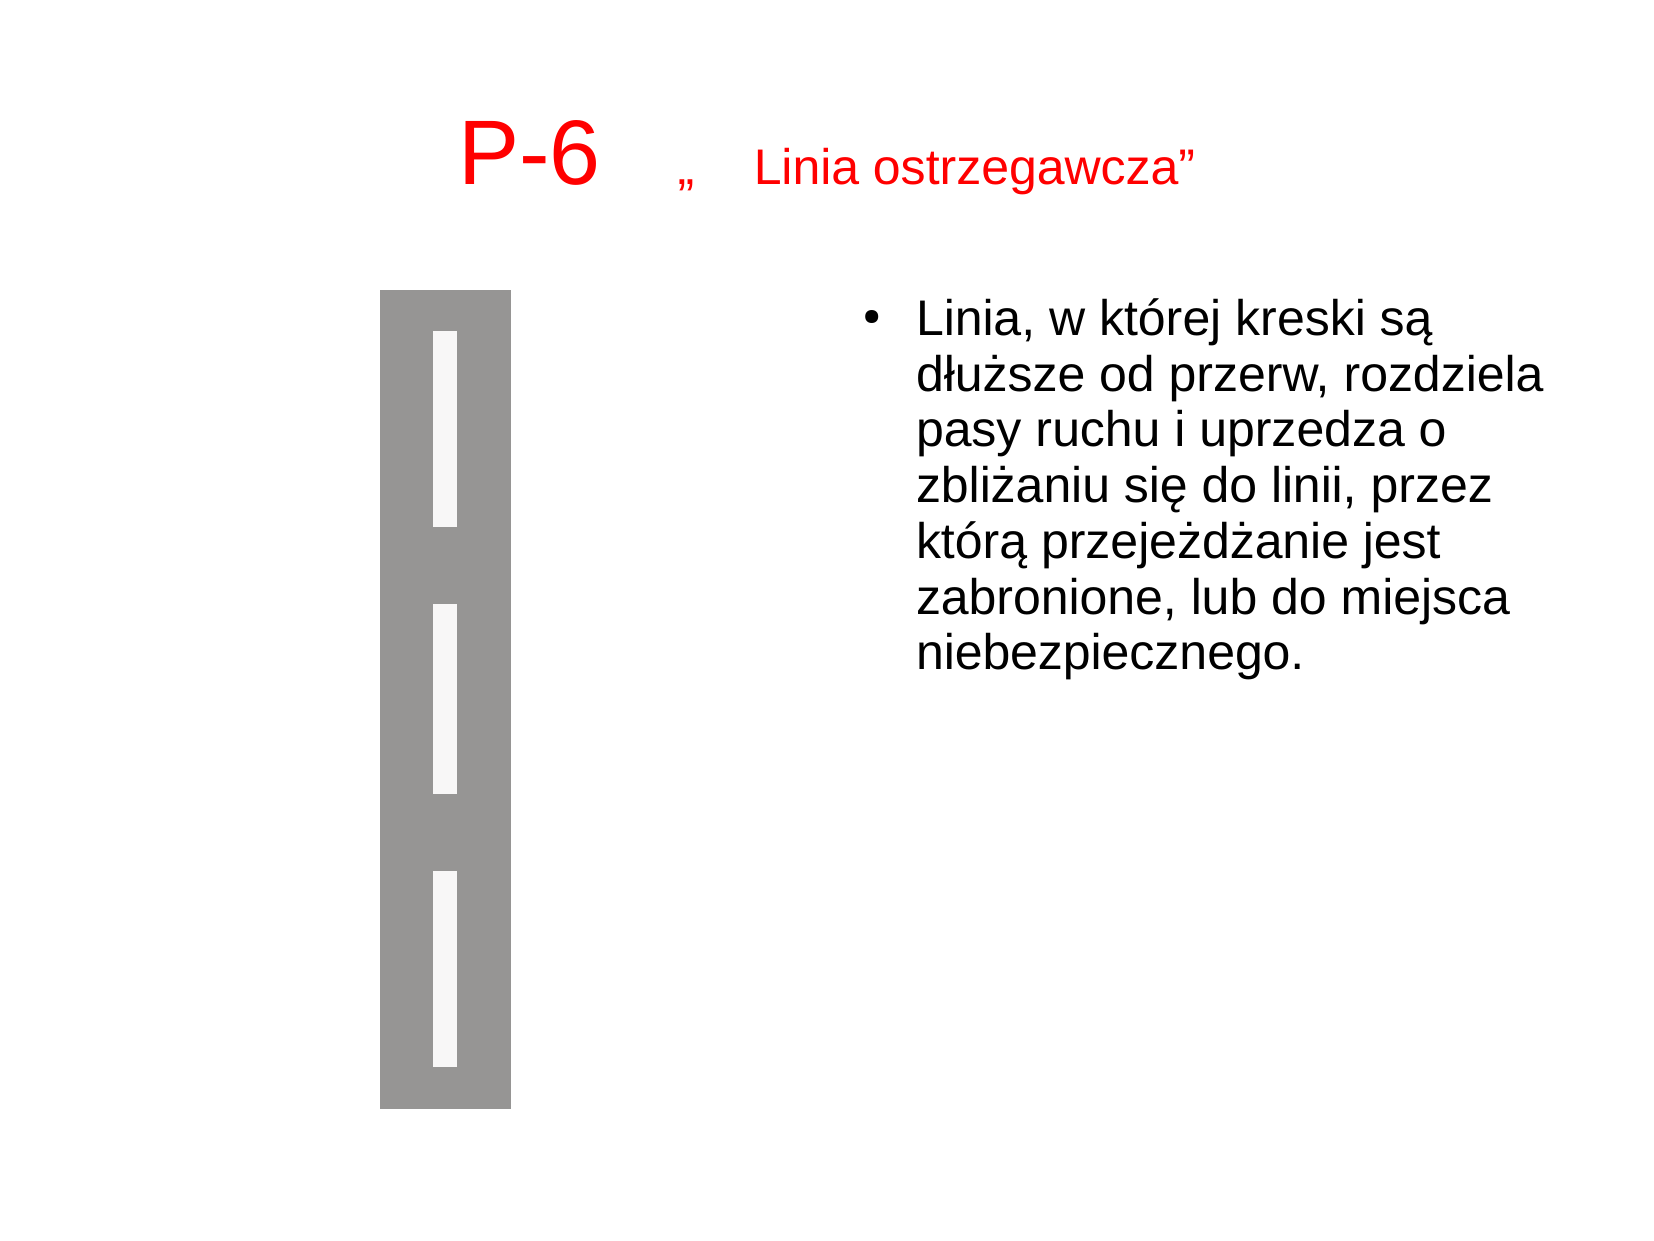

# P-6 „	Linia ostrzegawcza”
Linia, w której kreski są dłuższe od przerw, rozdziela pasy ruchu i uprzedza o zbliżaniu się do linii, przez którą przejeżdżanie jest zabronione, lub do miejsca niebezpiecznego.